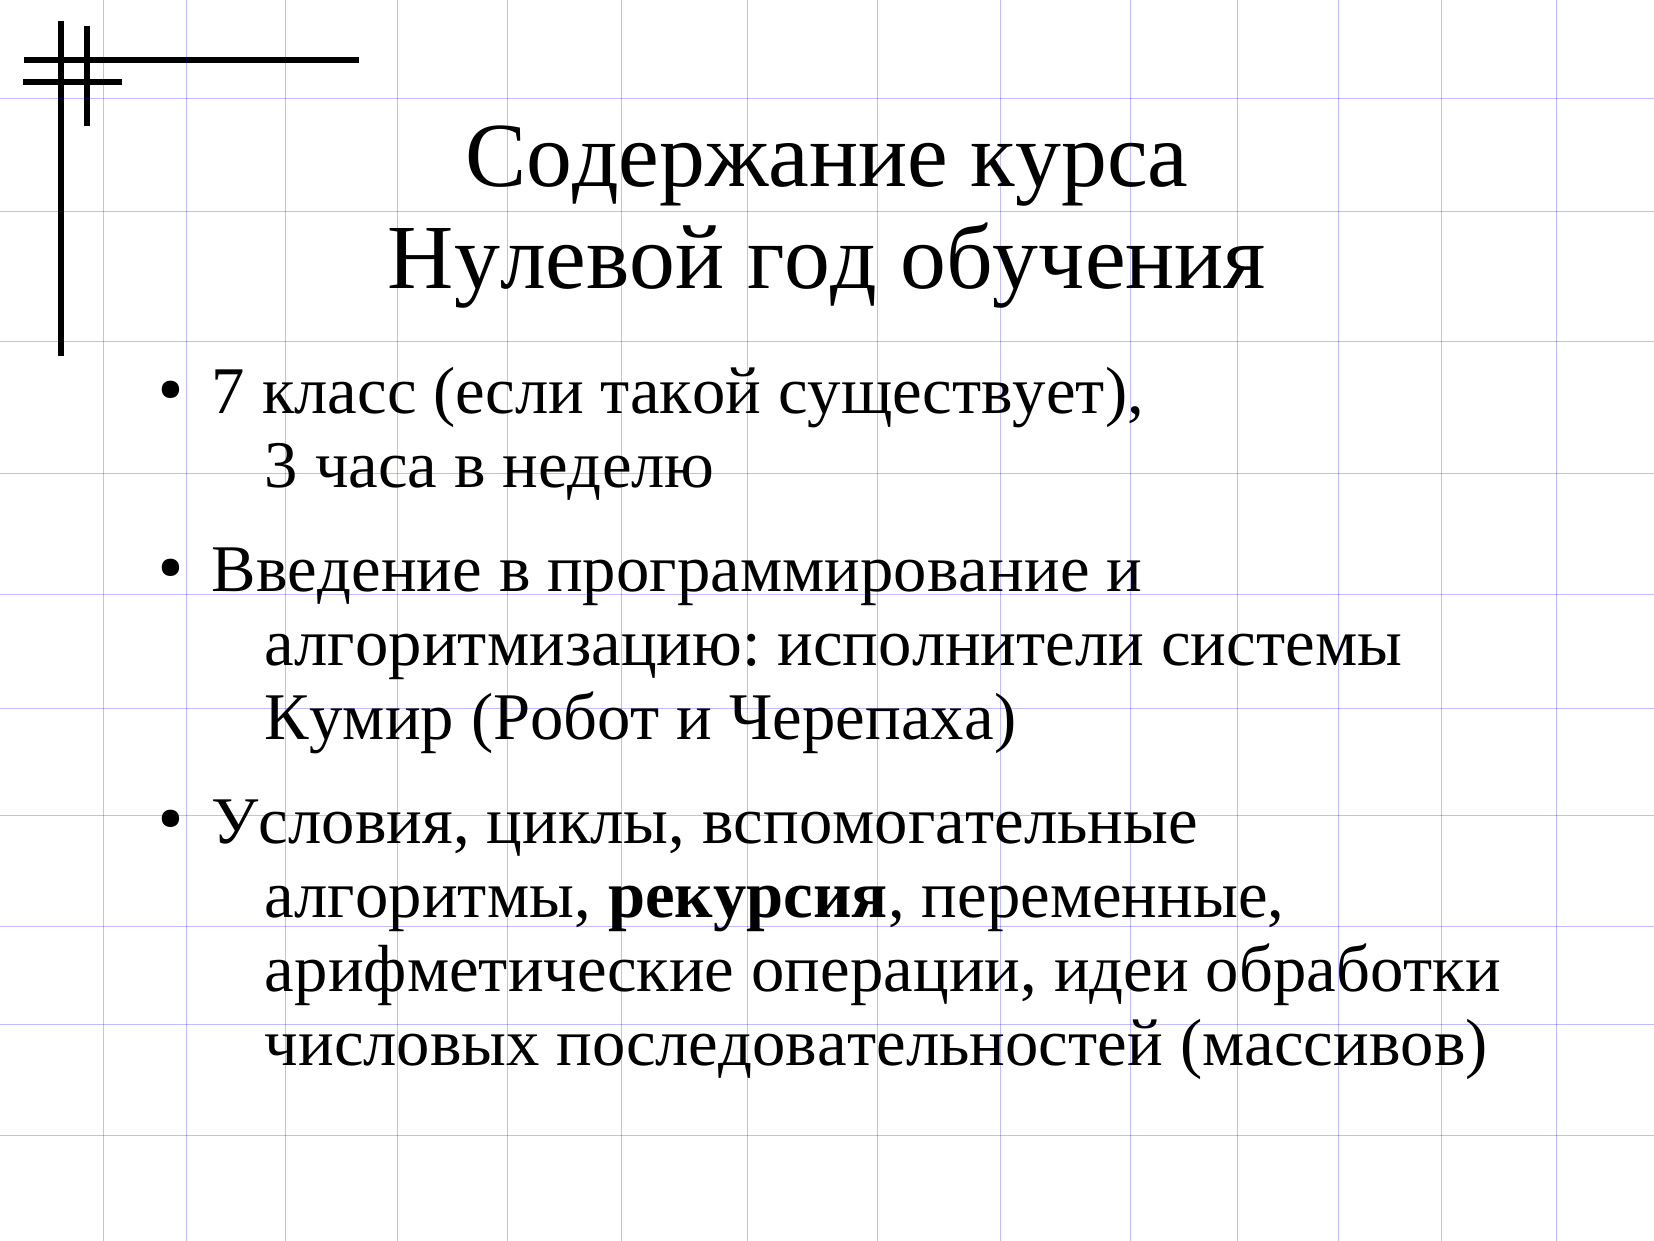

# Содержание курса Нулевой год обучения
7 класс (если такой существует),
3 часа в неделю
Введение в программирование и алгоритмизацию: исполнители системы Кумир (Робот и Черепаха)
Условия, циклы, вспомогательные алгоритмы, рекурсия, переменные, арифметические операции, идеи обработки числовых последовательностей (массивов)